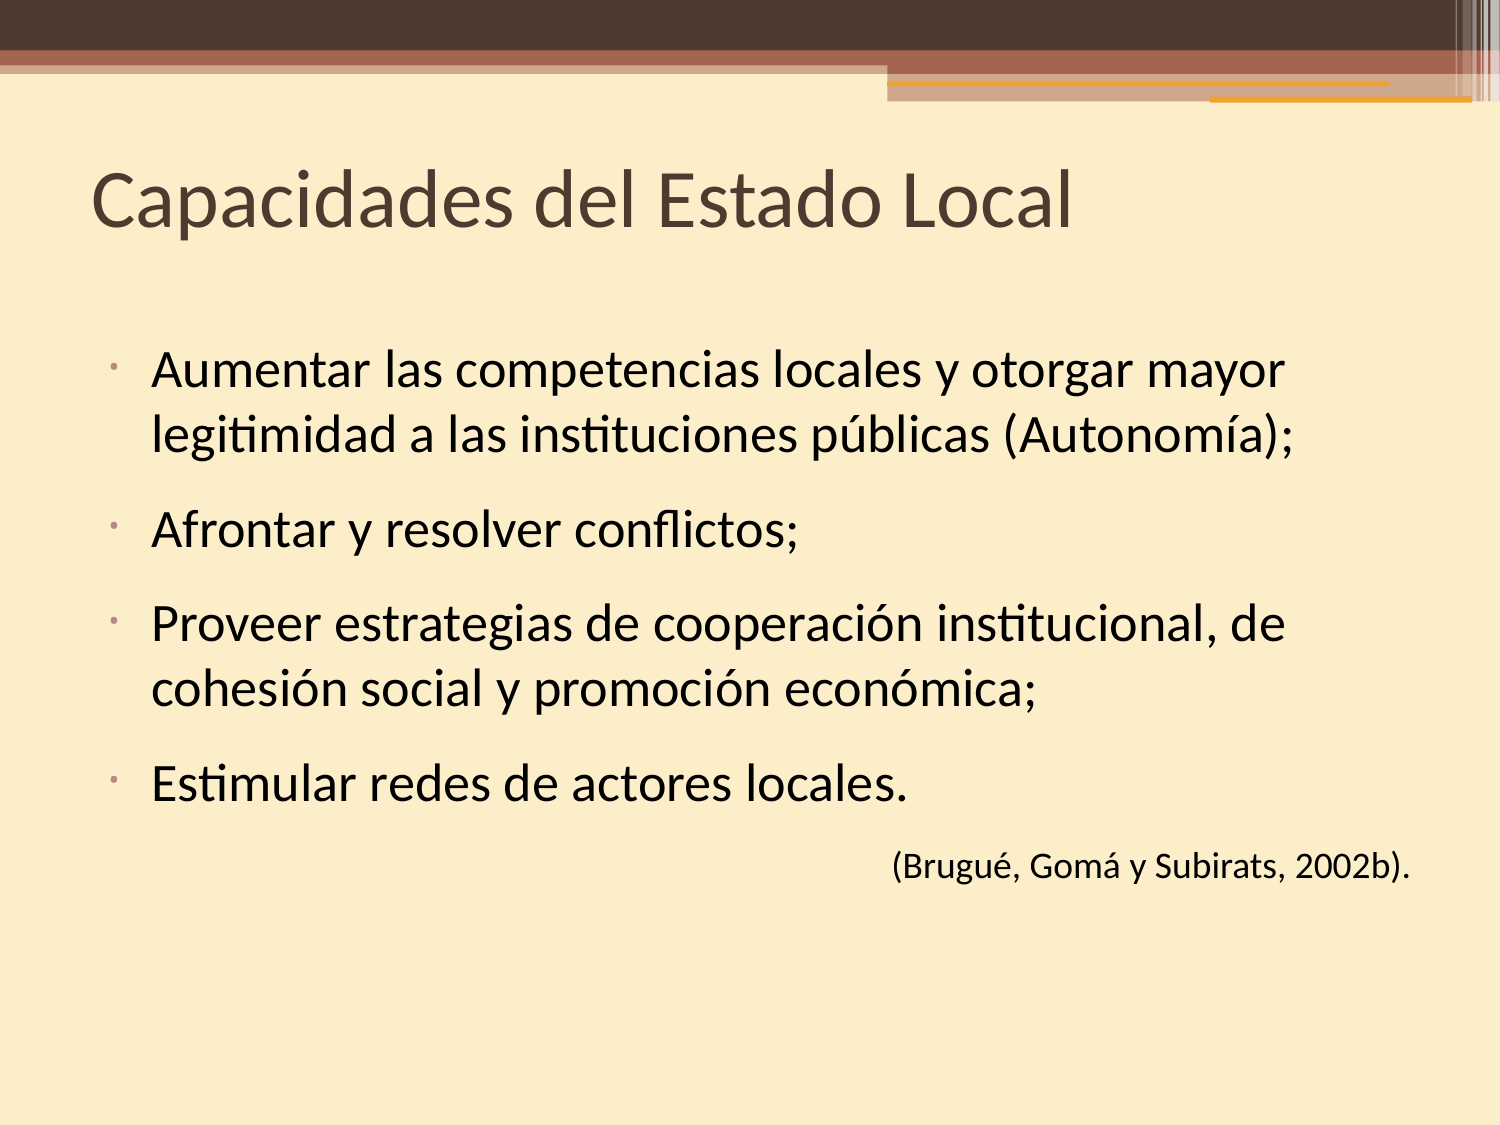

# Capacidades del Estado Local
Aumentar las competencias locales y otorgar mayor legitimidad a las instituciones públicas (Autonomía);
Afrontar y resolver conflictos;
Proveer estrategias de cooperación institucional, de cohesión social y promoción económica;
Estimular redes de actores locales.
(Brugué, Gomá y Subirats, 2002b).